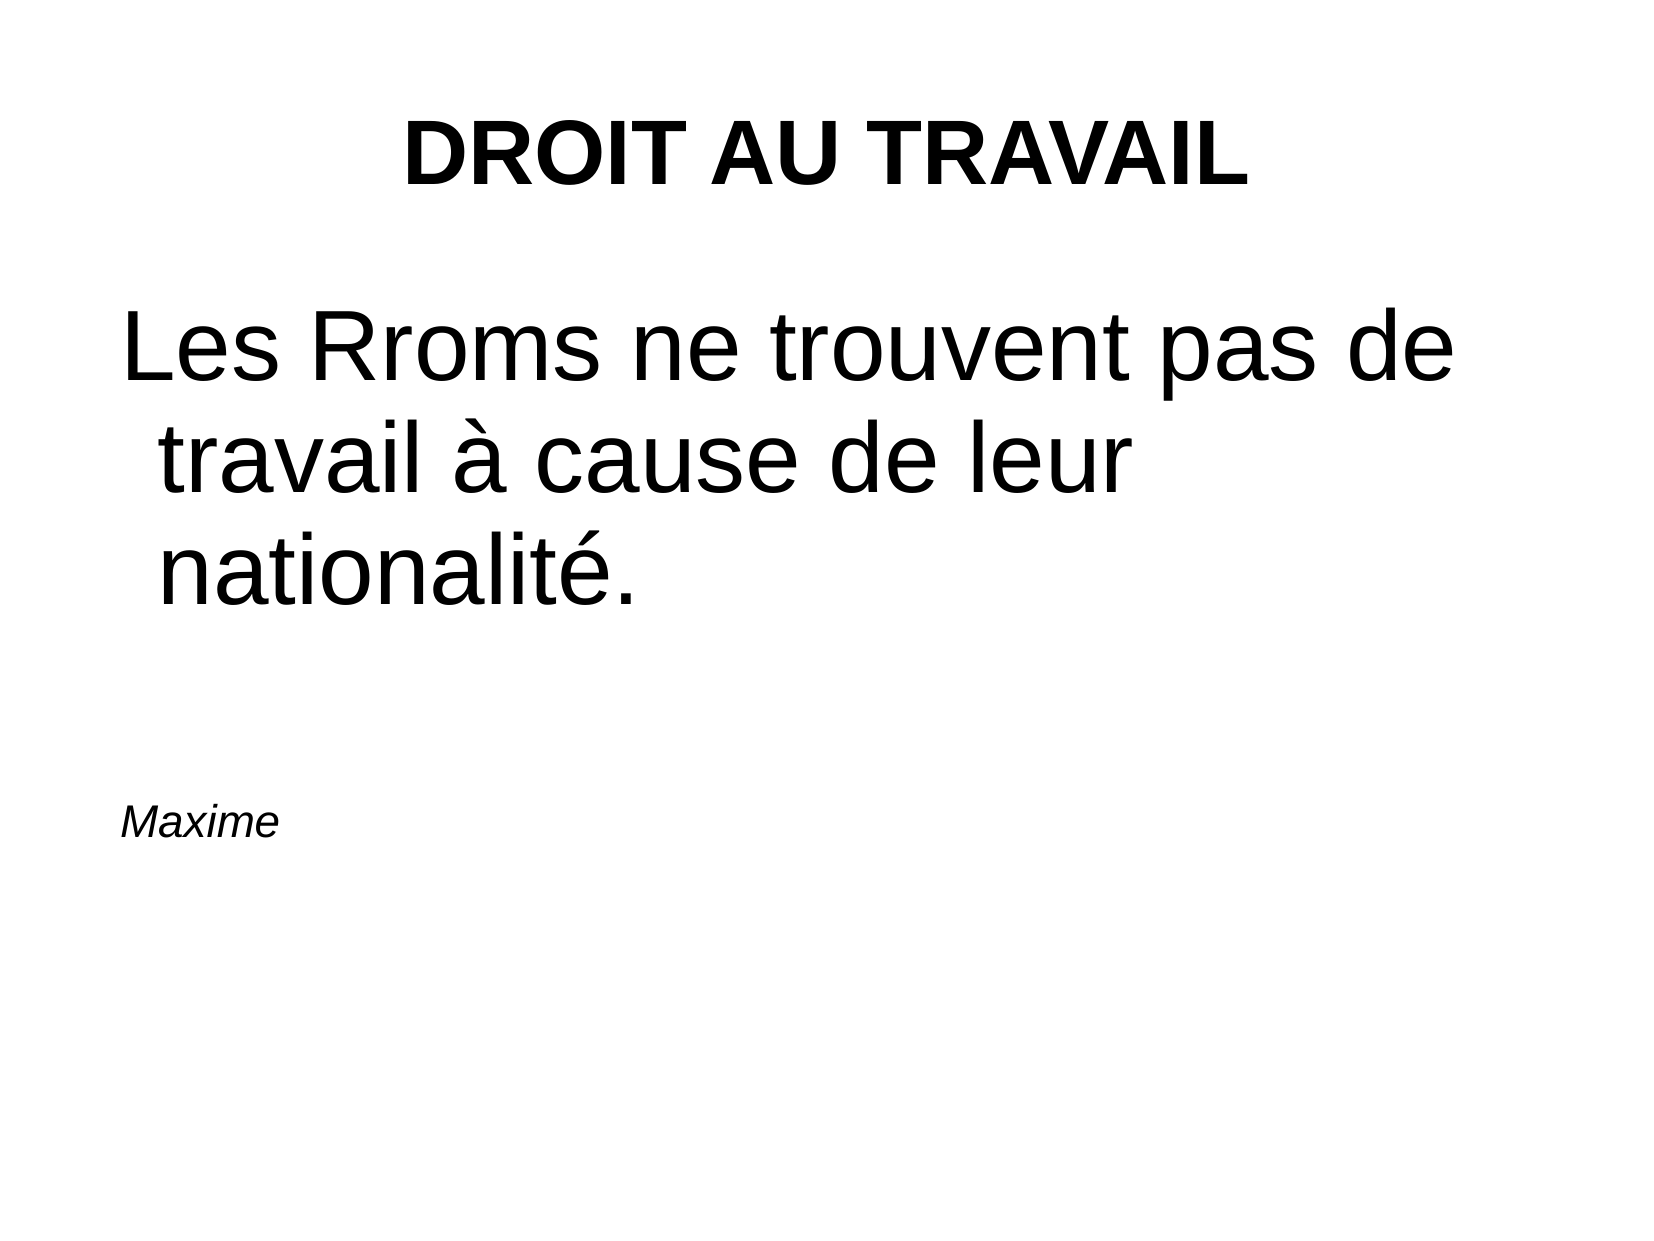

# DROIT AU TRAVAIL
Les Rroms ne trouvent pas de travail à cause de leur nationalité.
Maxime